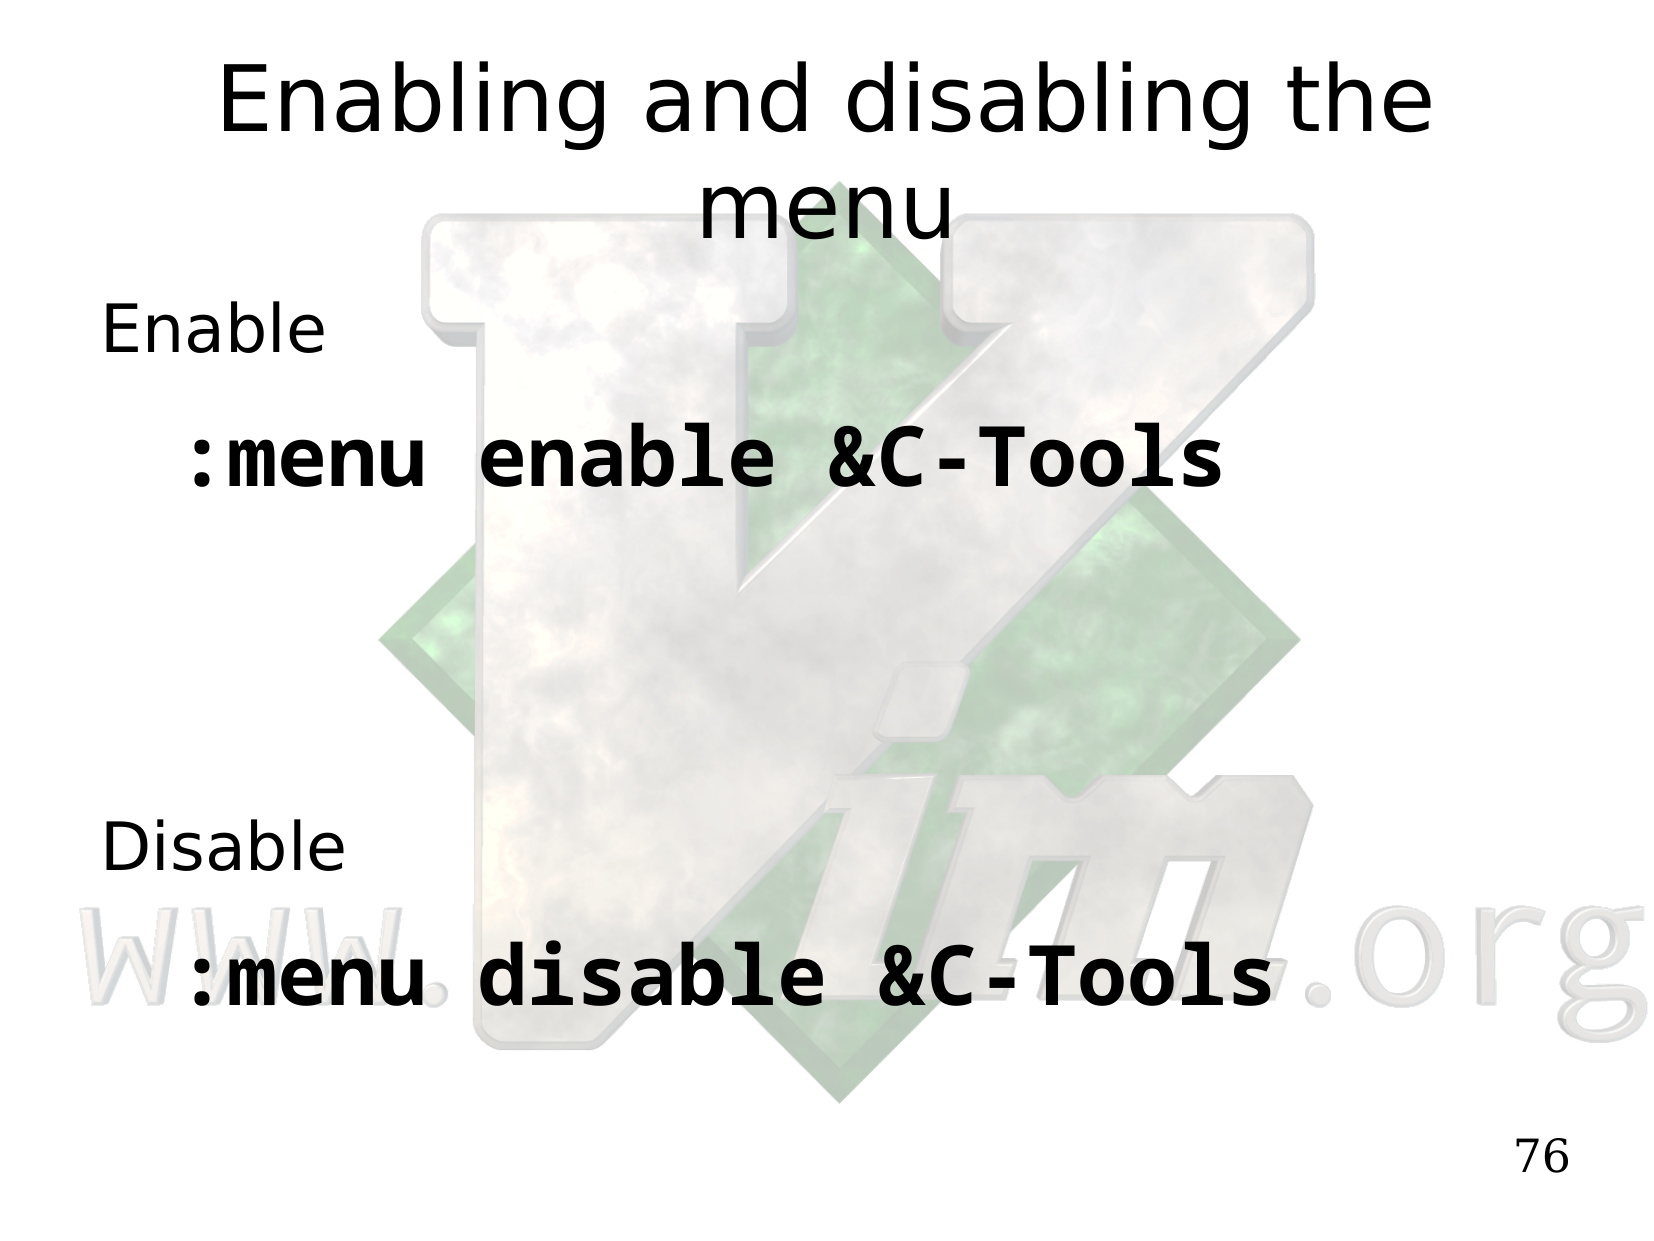

# Enabling and disabling the menu
Enable
:menu enable &C-Tools
Disable
:menu disable &C-Tools
76